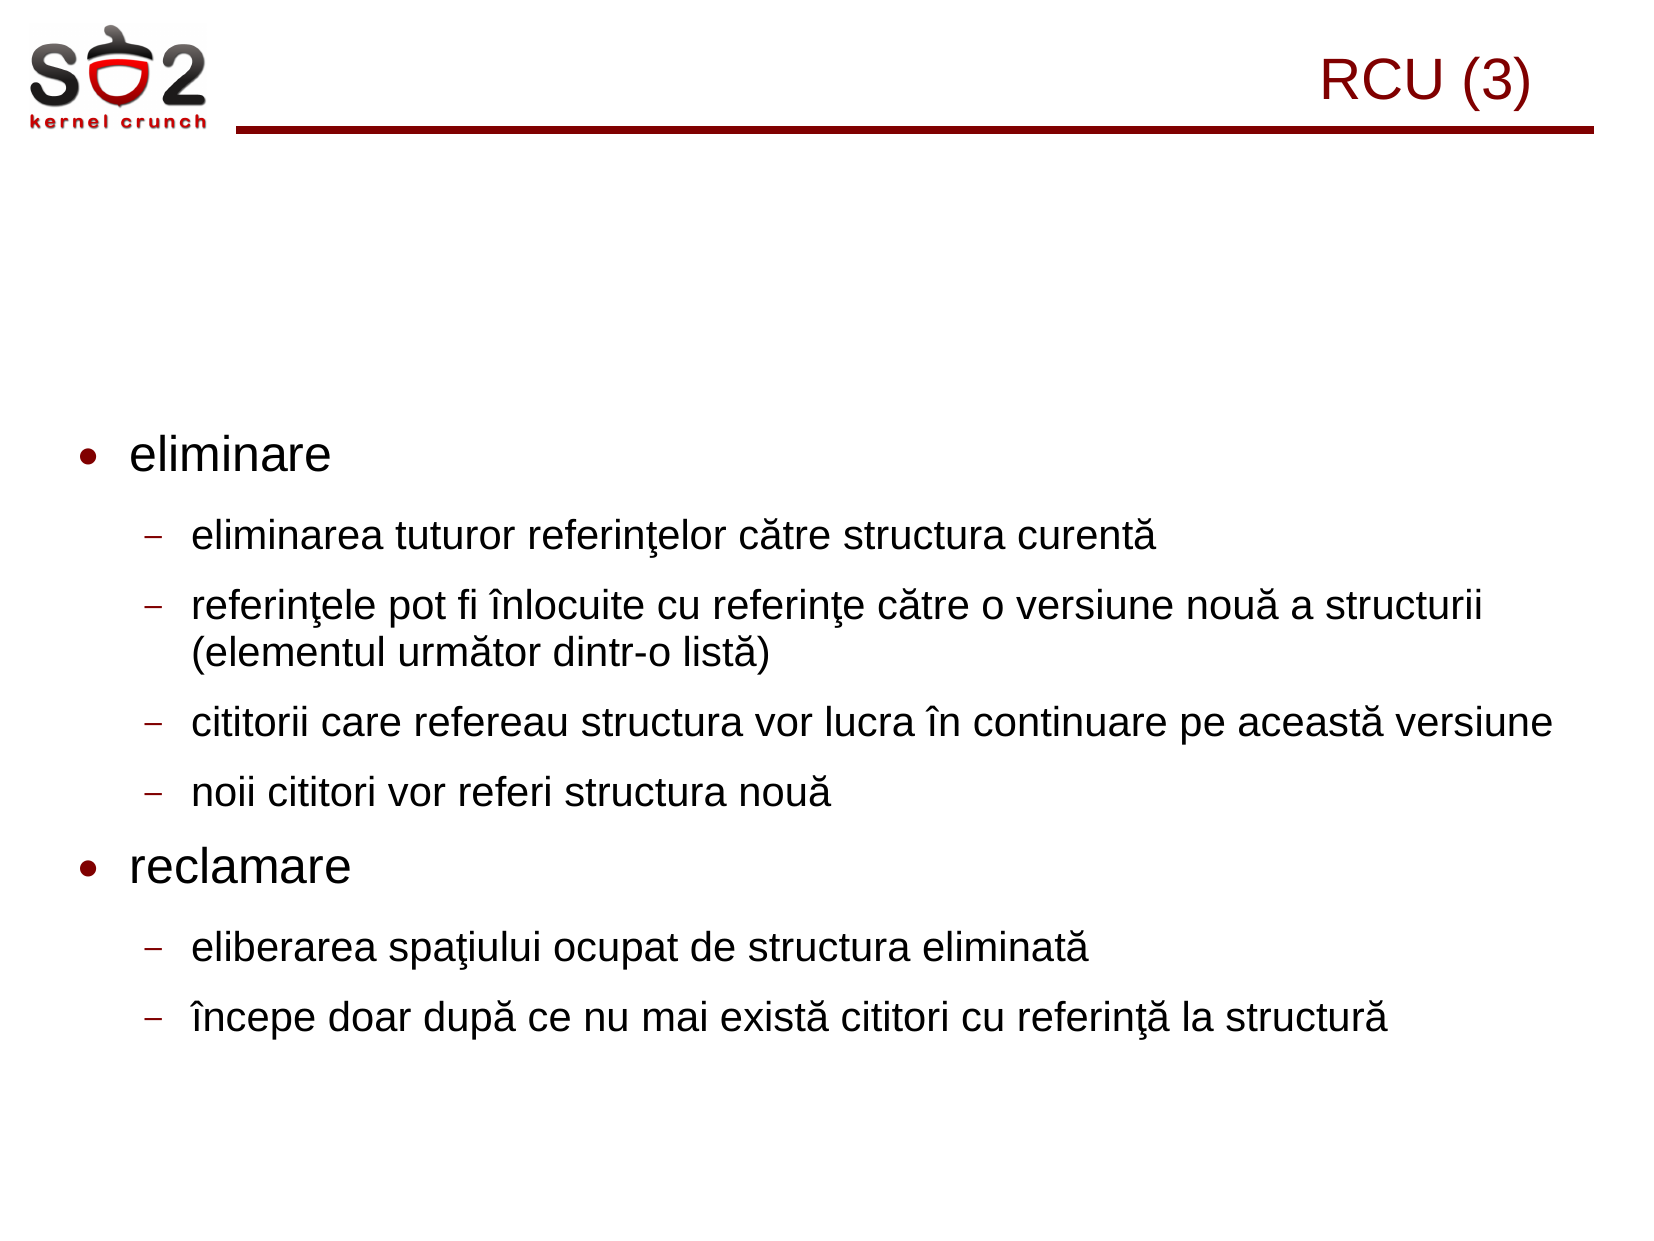

# RCU (3)
eliminare
eliminarea tuturor referinţelor către structura curentă
referinţele pot fi înlocuite cu referinţe către o versiune nouă a structurii (elementul următor dintr-o listă)
cititorii care refereau structura vor lucra în continuare pe această versiune
noii cititori vor referi structura nouă
reclamare
eliberarea spaţiului ocupat de structura eliminată
începe doar după ce nu mai există cititori cu referinţă la structură